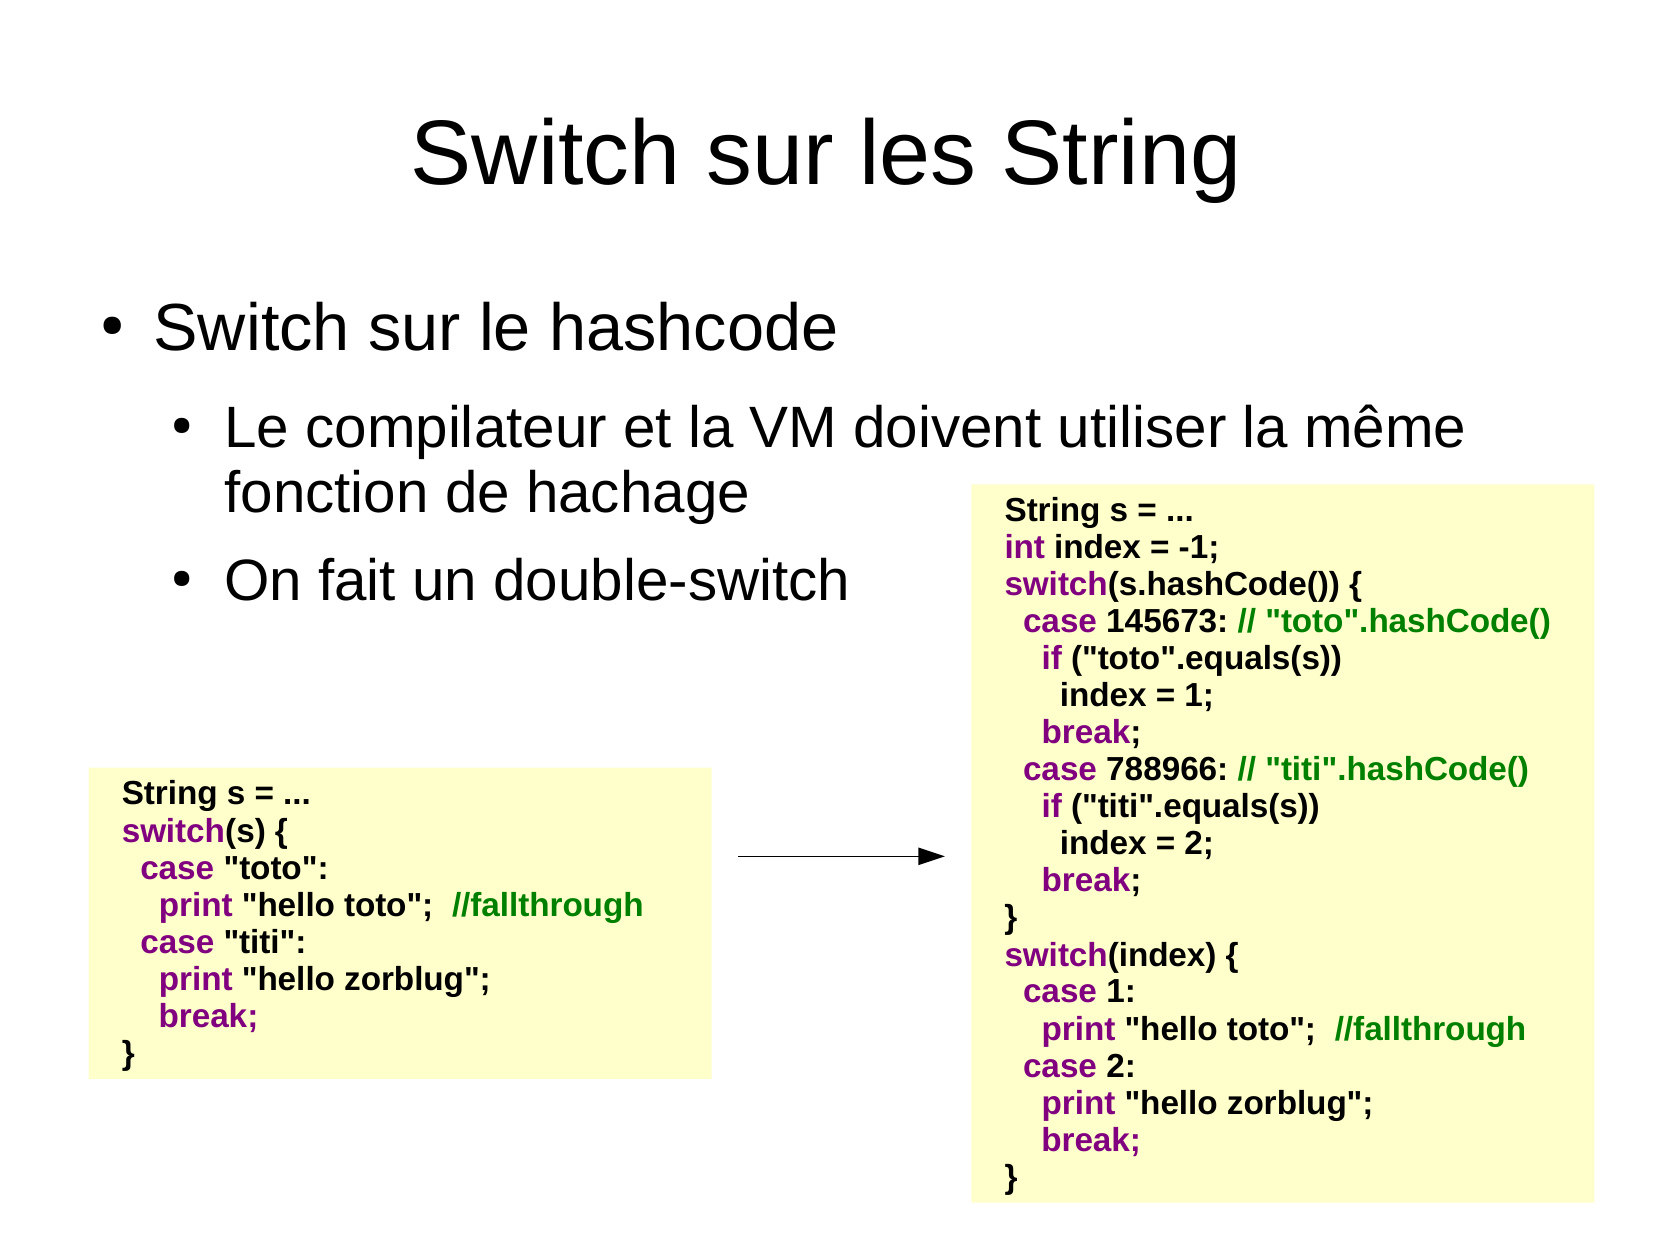

# Switch sur les String
Switch sur le hashcode
Le compilateur et la VM doivent utiliser la même fonction de hachage
On fait un double-switch
 String s = ...
 int index = -1;
 switch(s.hashCode()) {
 case 145673: // "toto".hashCode()
 if ("toto".equals(s))
 index = 1;
 break;
 case 788966: // "titi".hashCode()
 if ("titi".equals(s))
 index = 2;
 break;
 }
 switch(index) {
 case 1:
 print "hello toto"; //fallthrough
 case 2:
 print "hello zorblug";
 break;
 }
 String s = ...
 switch(s) {
 case "toto":
 print "hello toto"; //fallthrough
 case "titi":
 print "hello zorblug";
 break;
 }